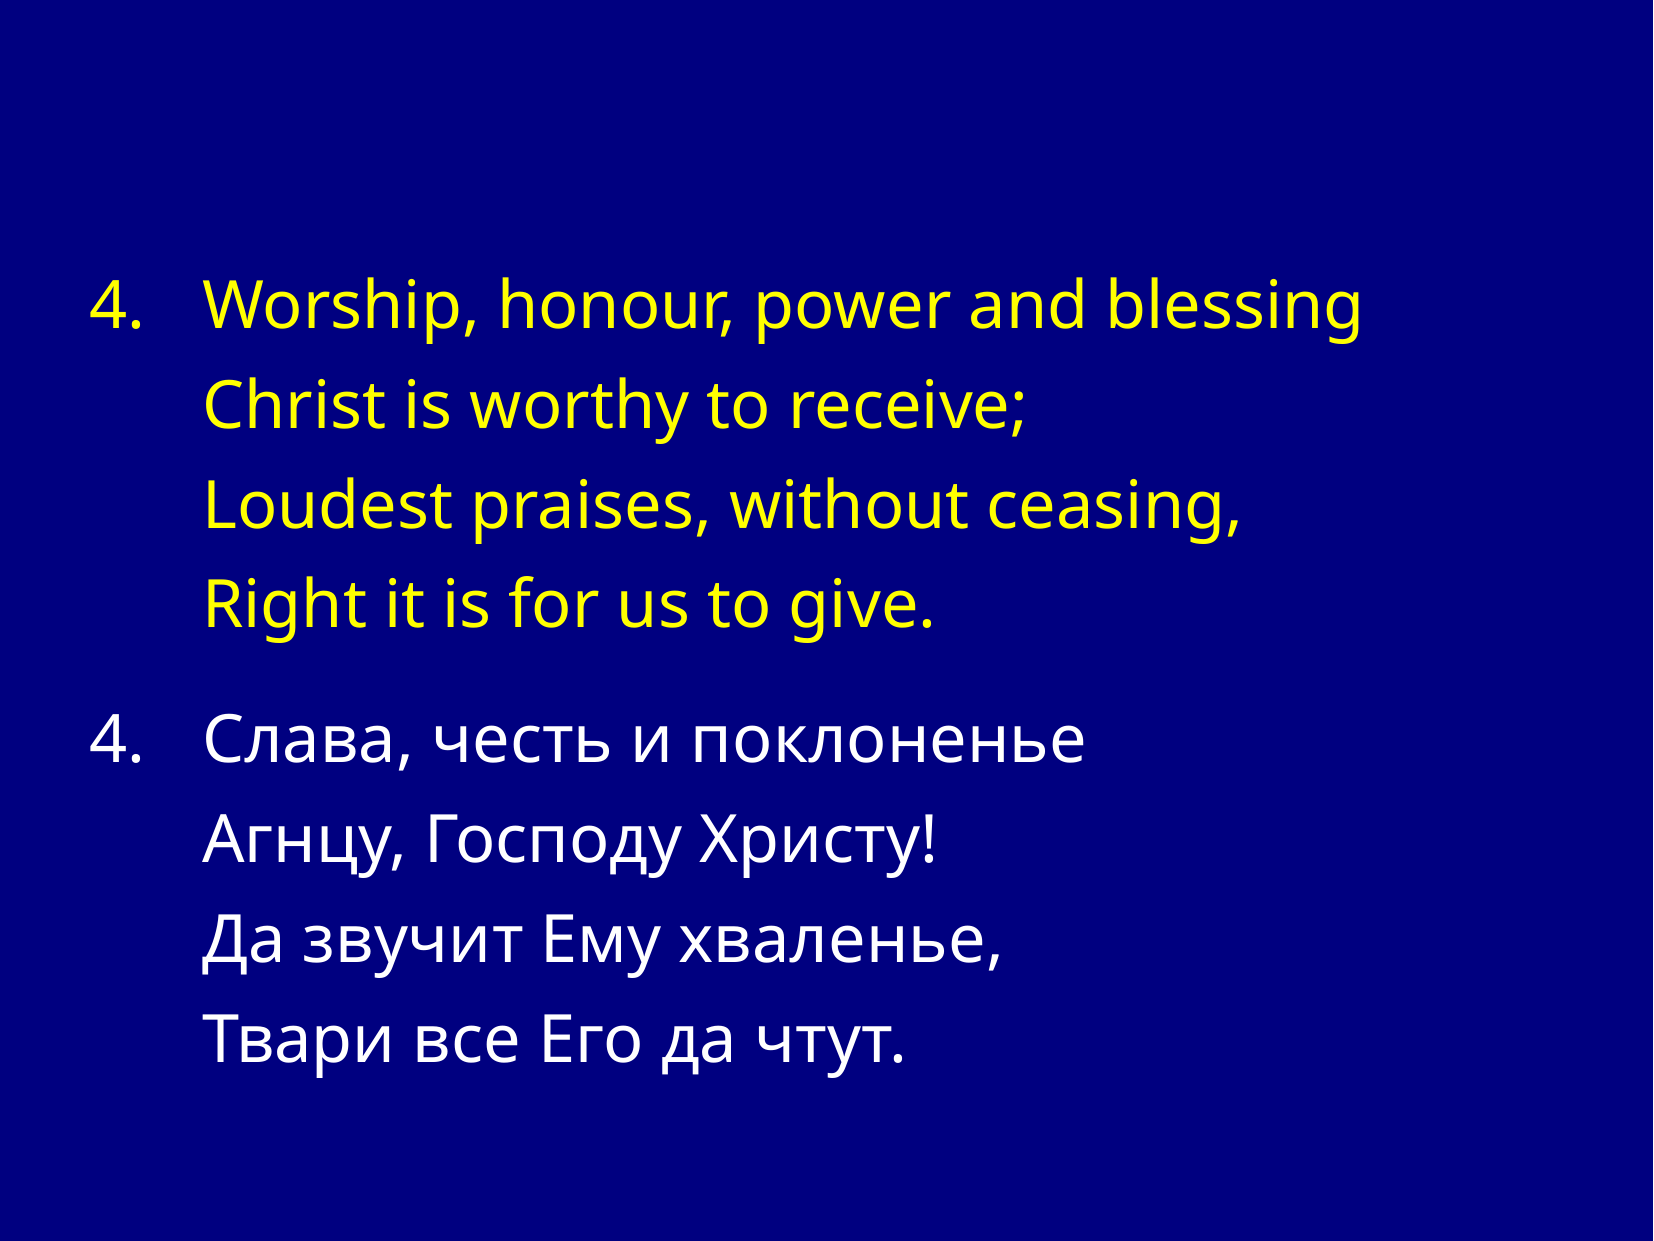

4.	Worship, honour, power and blessing
	Christ is worthy to receive;
	Loudest praises, without ceasing,
	Right it is for us to give.
4.	Слава, честь и поклоненье
	Агнцу, Господу Христу!
	Да звучит Ему хваленье,
	Твари все Его да чтут.